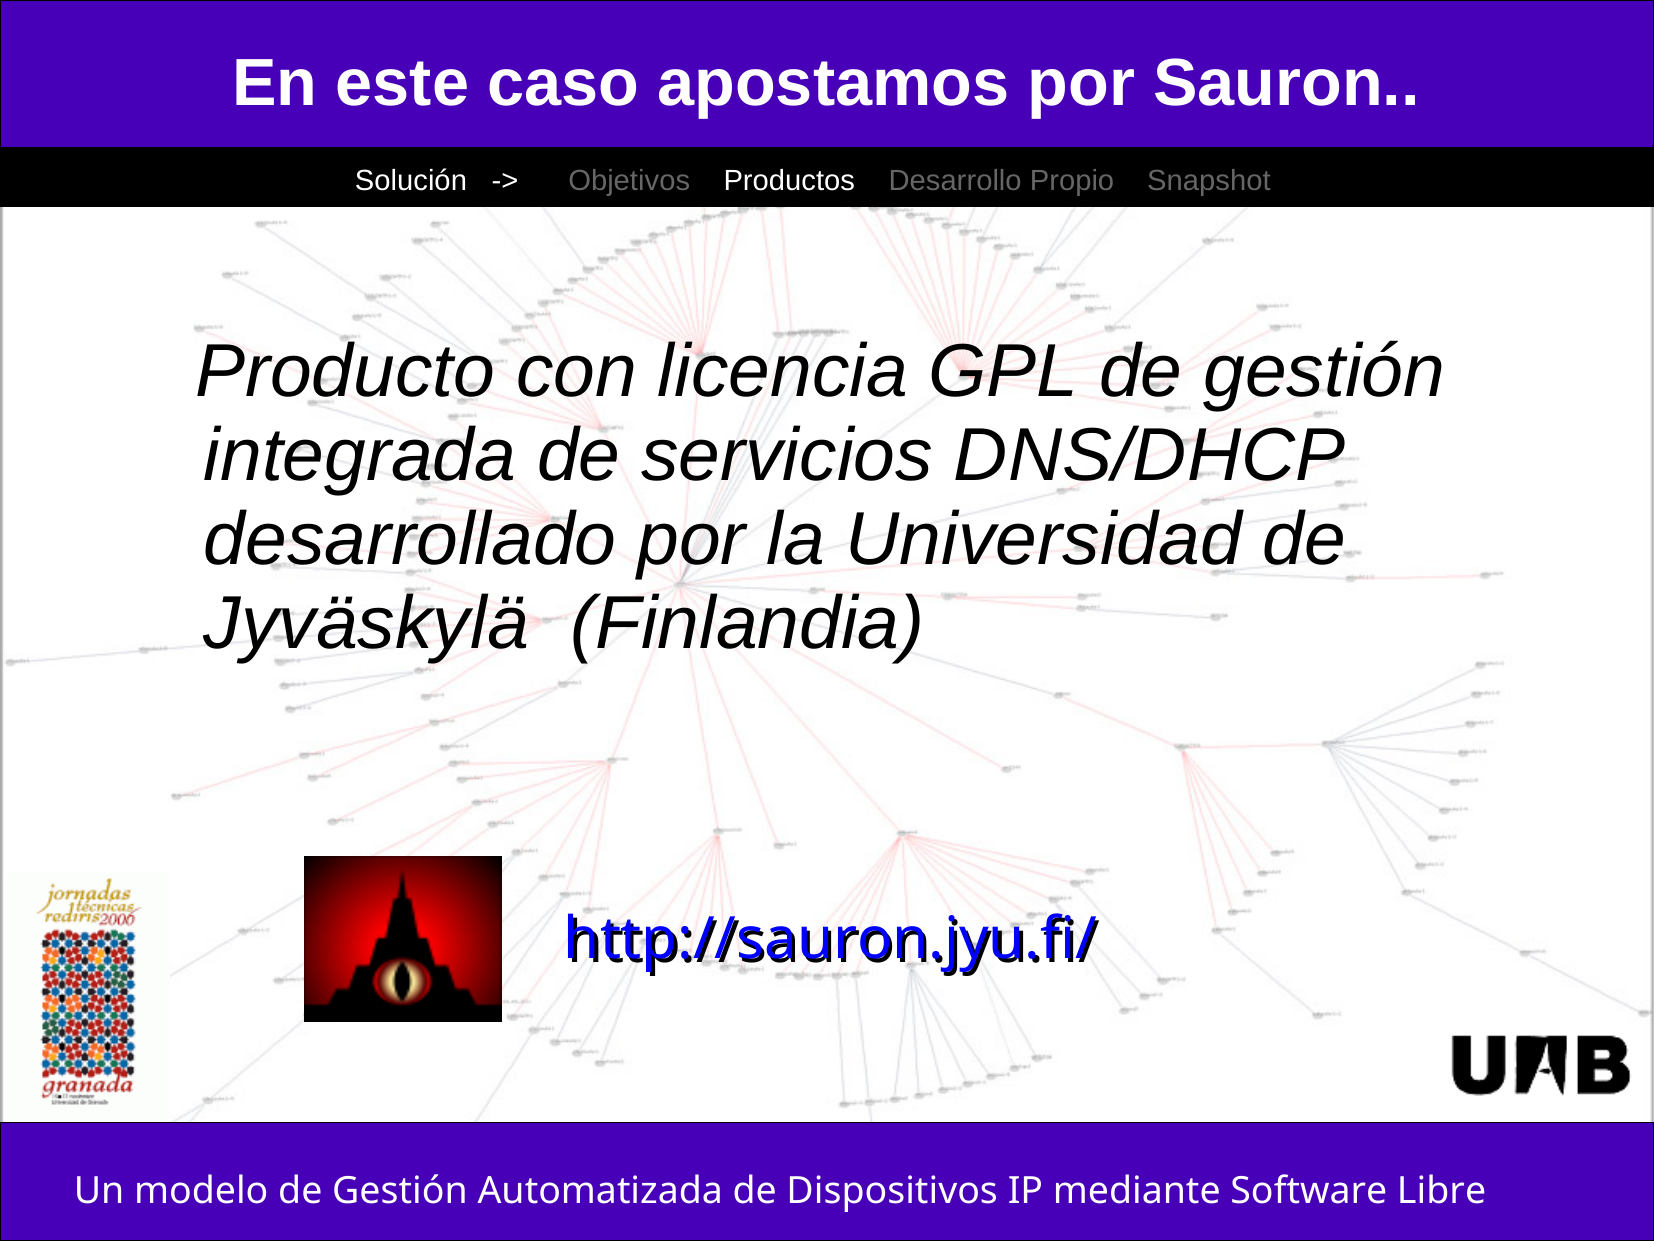

# En este caso apostamos por Sauron..
 Solución -> Objetivos Productos Desarrollo Propio Snapshot
 Producto con licencia GPL de gestión integrada de servicios DNS/DHCP desarrollado por la Universidad de Jyväskylä (Finlandia)
http://sauron.jyu.fi/